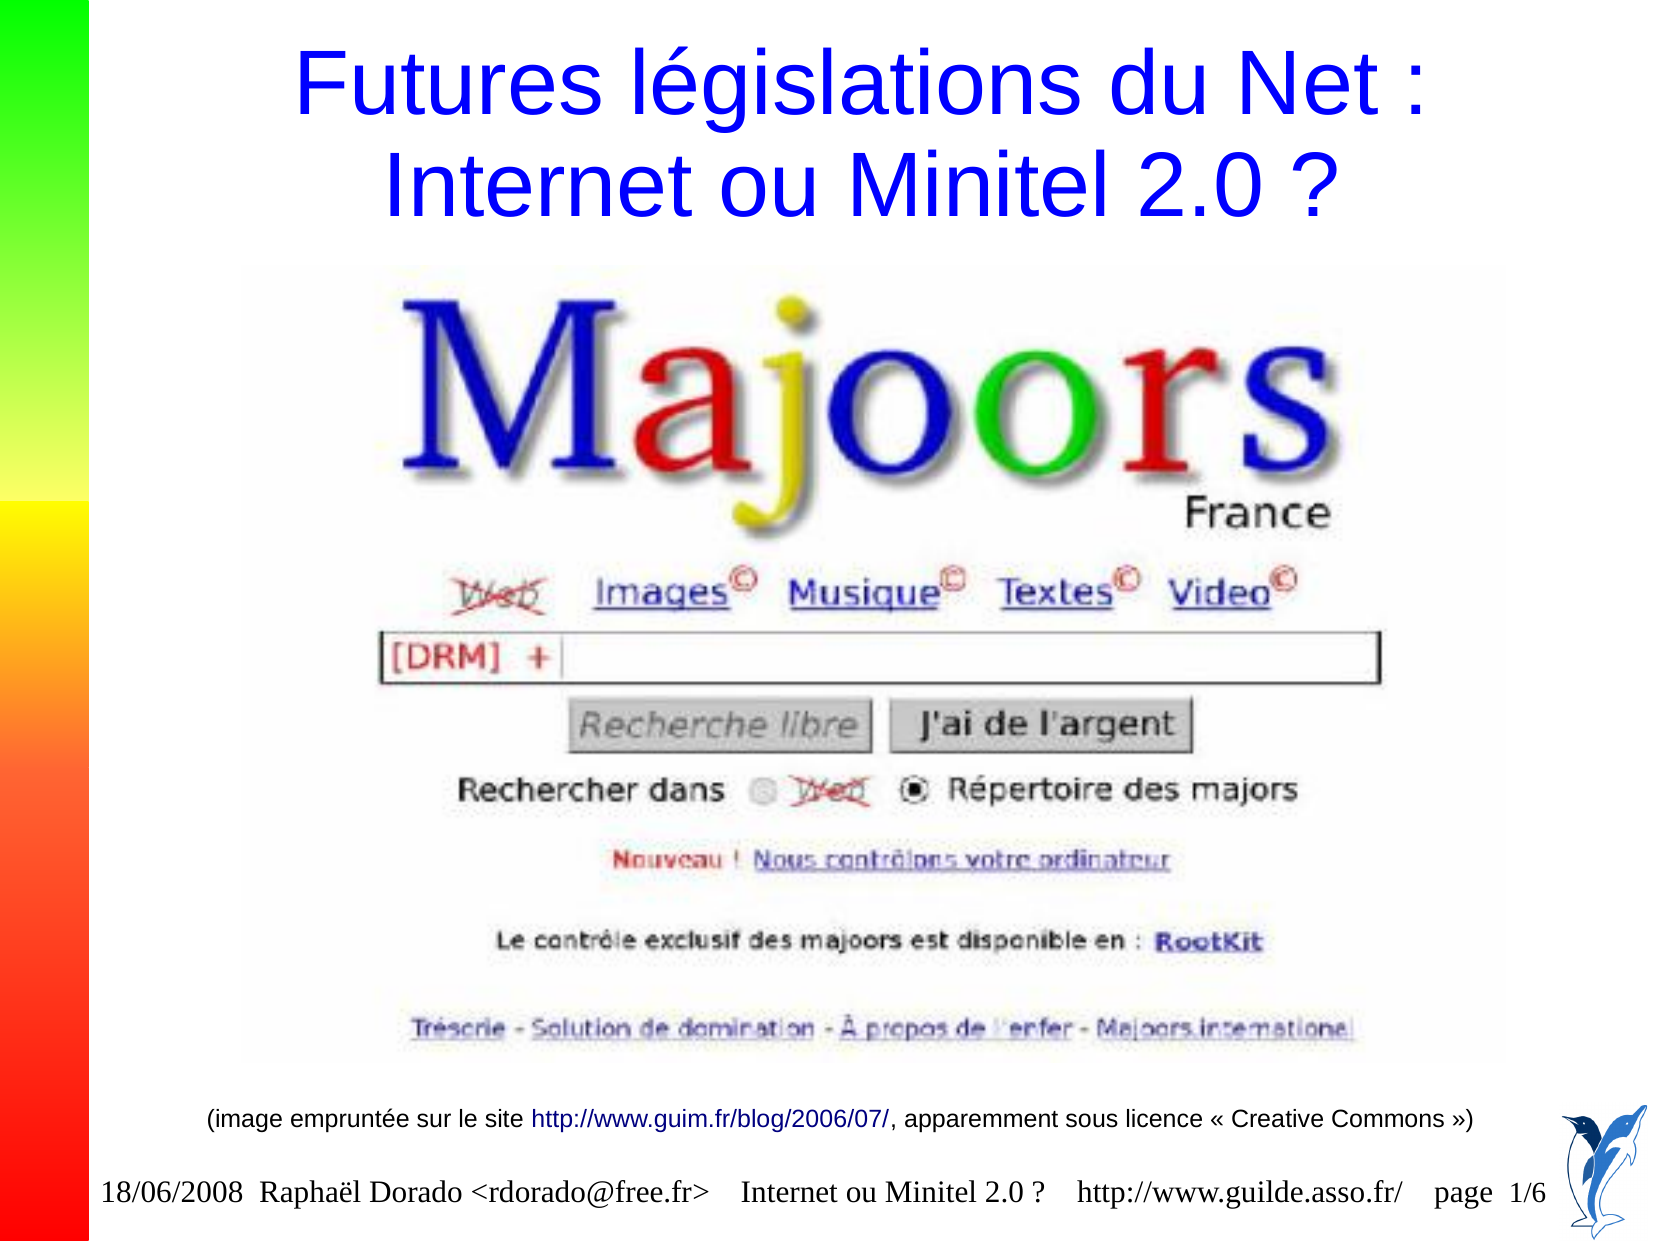

# Futures législations du Net : Internet ou Minitel 2.0 ?
(image empruntée sur le site http://www.guim.fr/blog/2006/07/, apparemment sous licence « Creative Commons »)